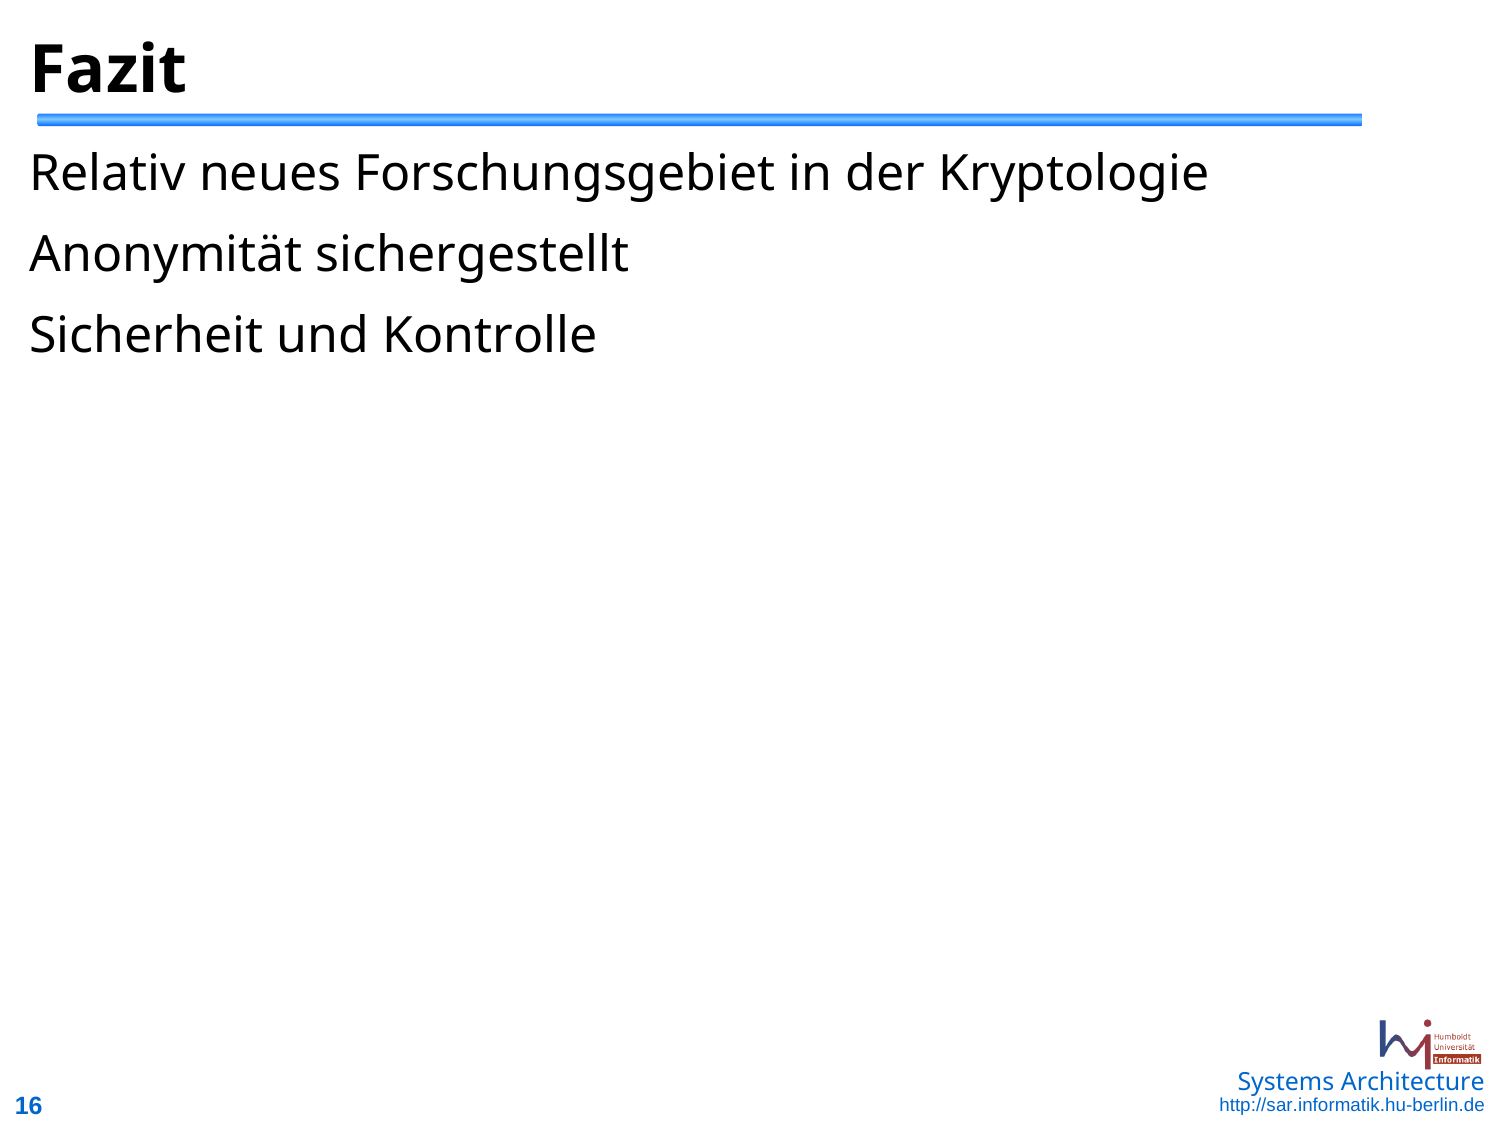

# Fazit
Relativ neues Forschungsgebiet in der Kryptologie
Anonymität sichergestellt
Sicherheit und Kontrolle